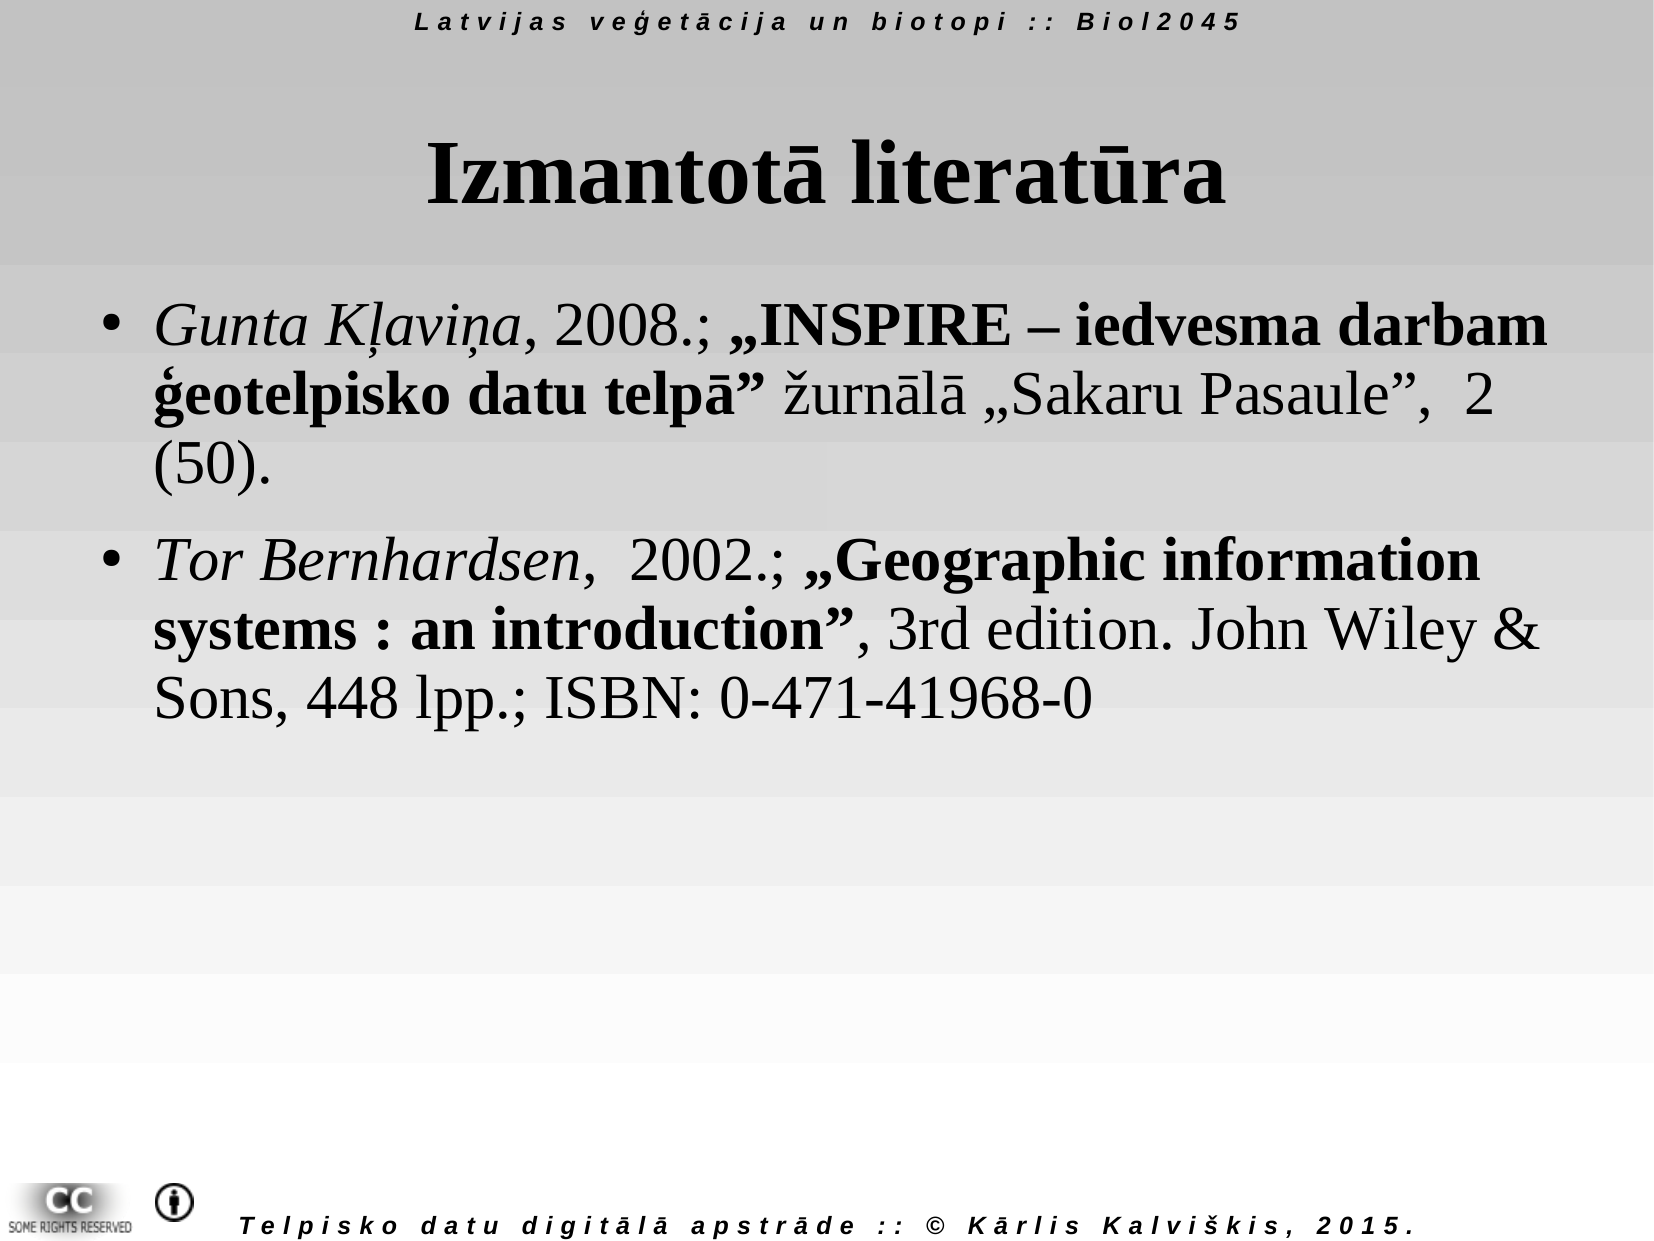

# Izmantotā literatūra
Gunta Kļaviņa, 2008.; „INSPIRE – iedvesma darbam ģeotelpisko datu telpā” žurnālā „Sakaru Pasaule”, 2 (50).
Tor Bernhardsen, 2002.; „Geographic information systems : an introduction”, 3rd edition. John Wiley & Sons, 448 lpp.; ISBN: 0-471-41968-0